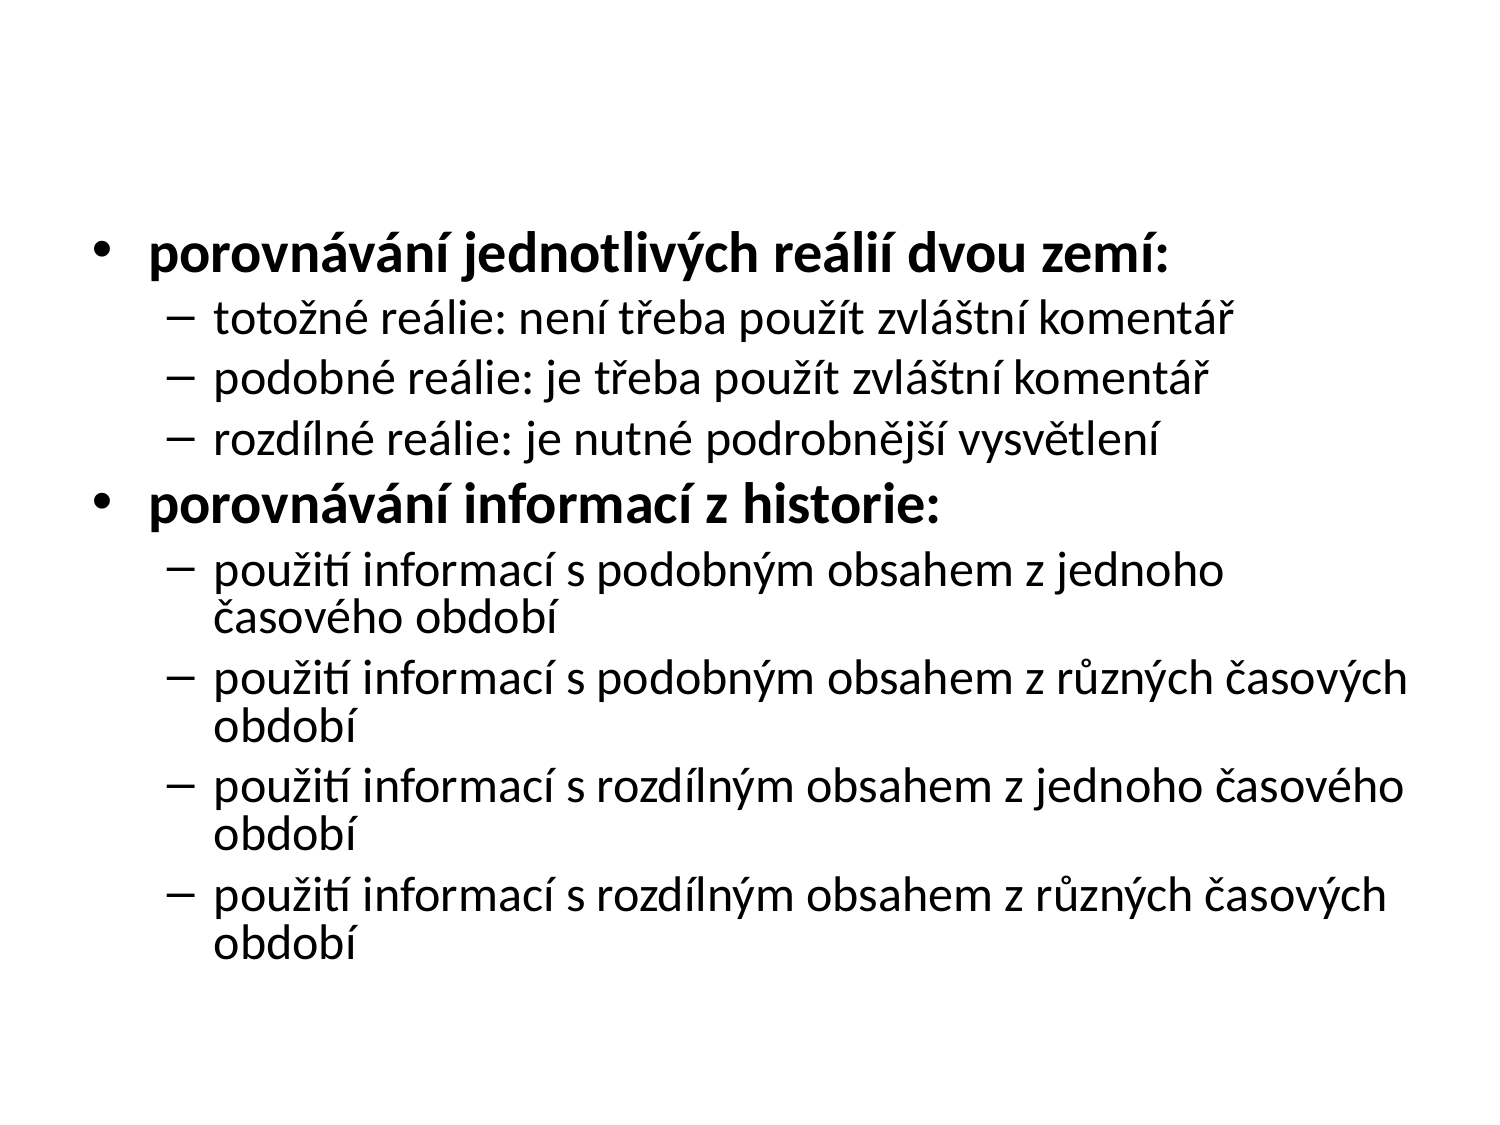

# porovnávání jednotlivých reálií dvou zemí:
totožné reálie: není třeba použít zvláštní komentář
podobné reálie: je třeba použít zvláštní komentář
rozdílné reálie: je nutné podrobnější vysvětlení
porovnávání informací z historie:
použití informací s podobným obsahem z jednoho časového období
použití informací s podobným obsahem z různých časových období
použití informací s rozdílným obsahem z jednoho časového období
použití informací s rozdílným obsahem z různých časových období